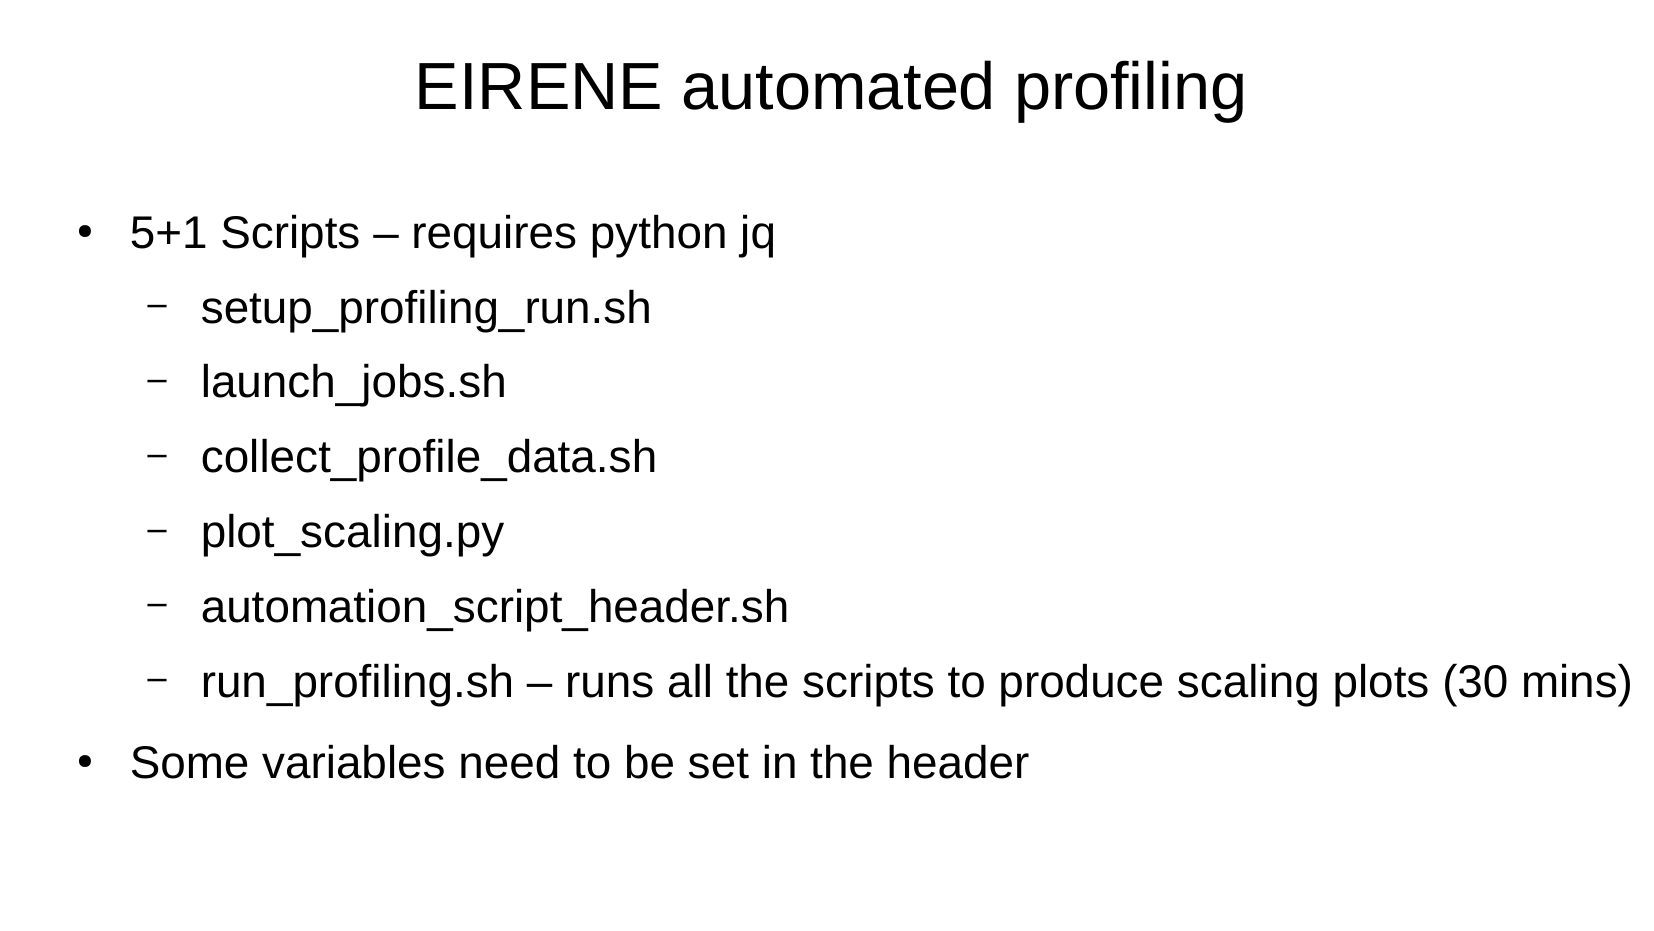

# EIRENE automated profiling
5+1 Scripts – requires python jq
setup_profiling_run.sh
launch_jobs.sh
collect_profile_data.sh
plot_scaling.py
automation_script_header.sh
run_profiling.sh – runs all the scripts to produce scaling plots (30 mins)
Some variables need to be set in the header